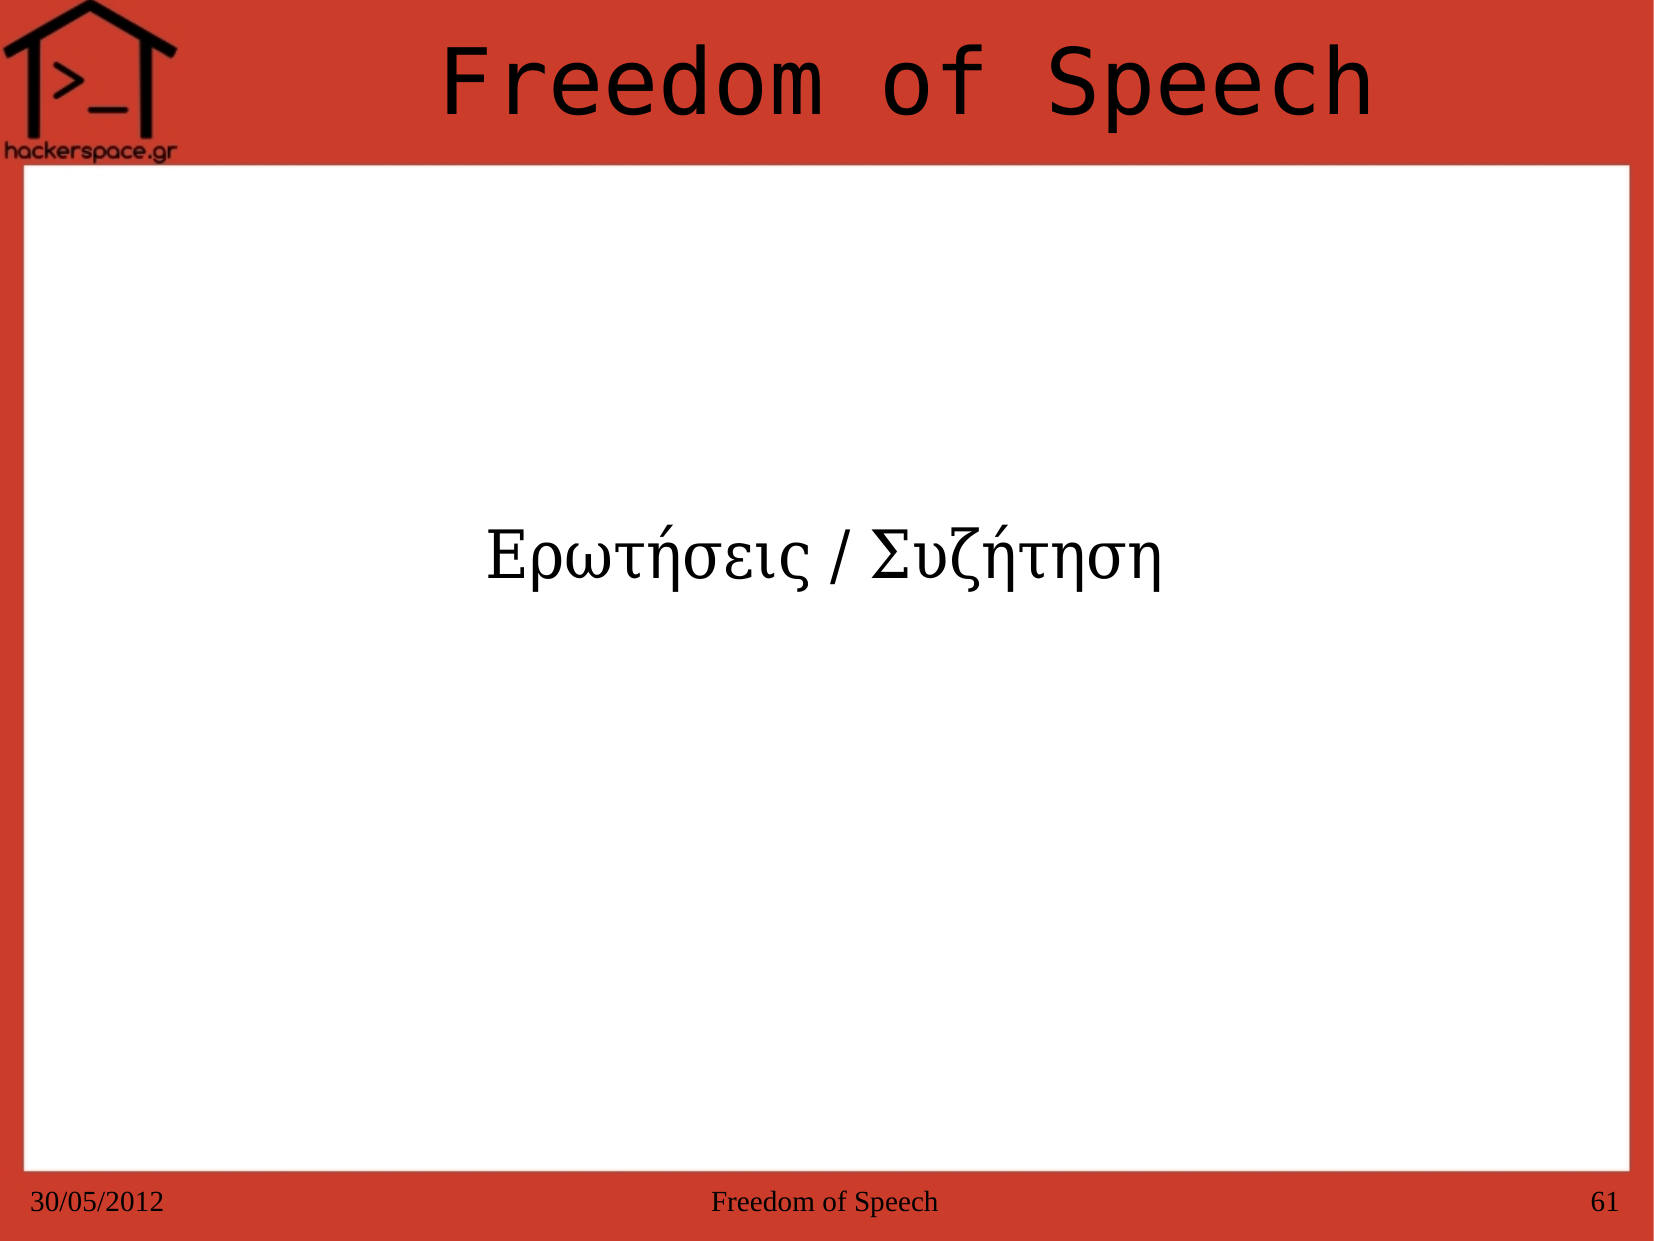

# Freedom of Speech
Ερωτήσεις / Συζήτηση
30/05/2012
Freedom of Speech
61